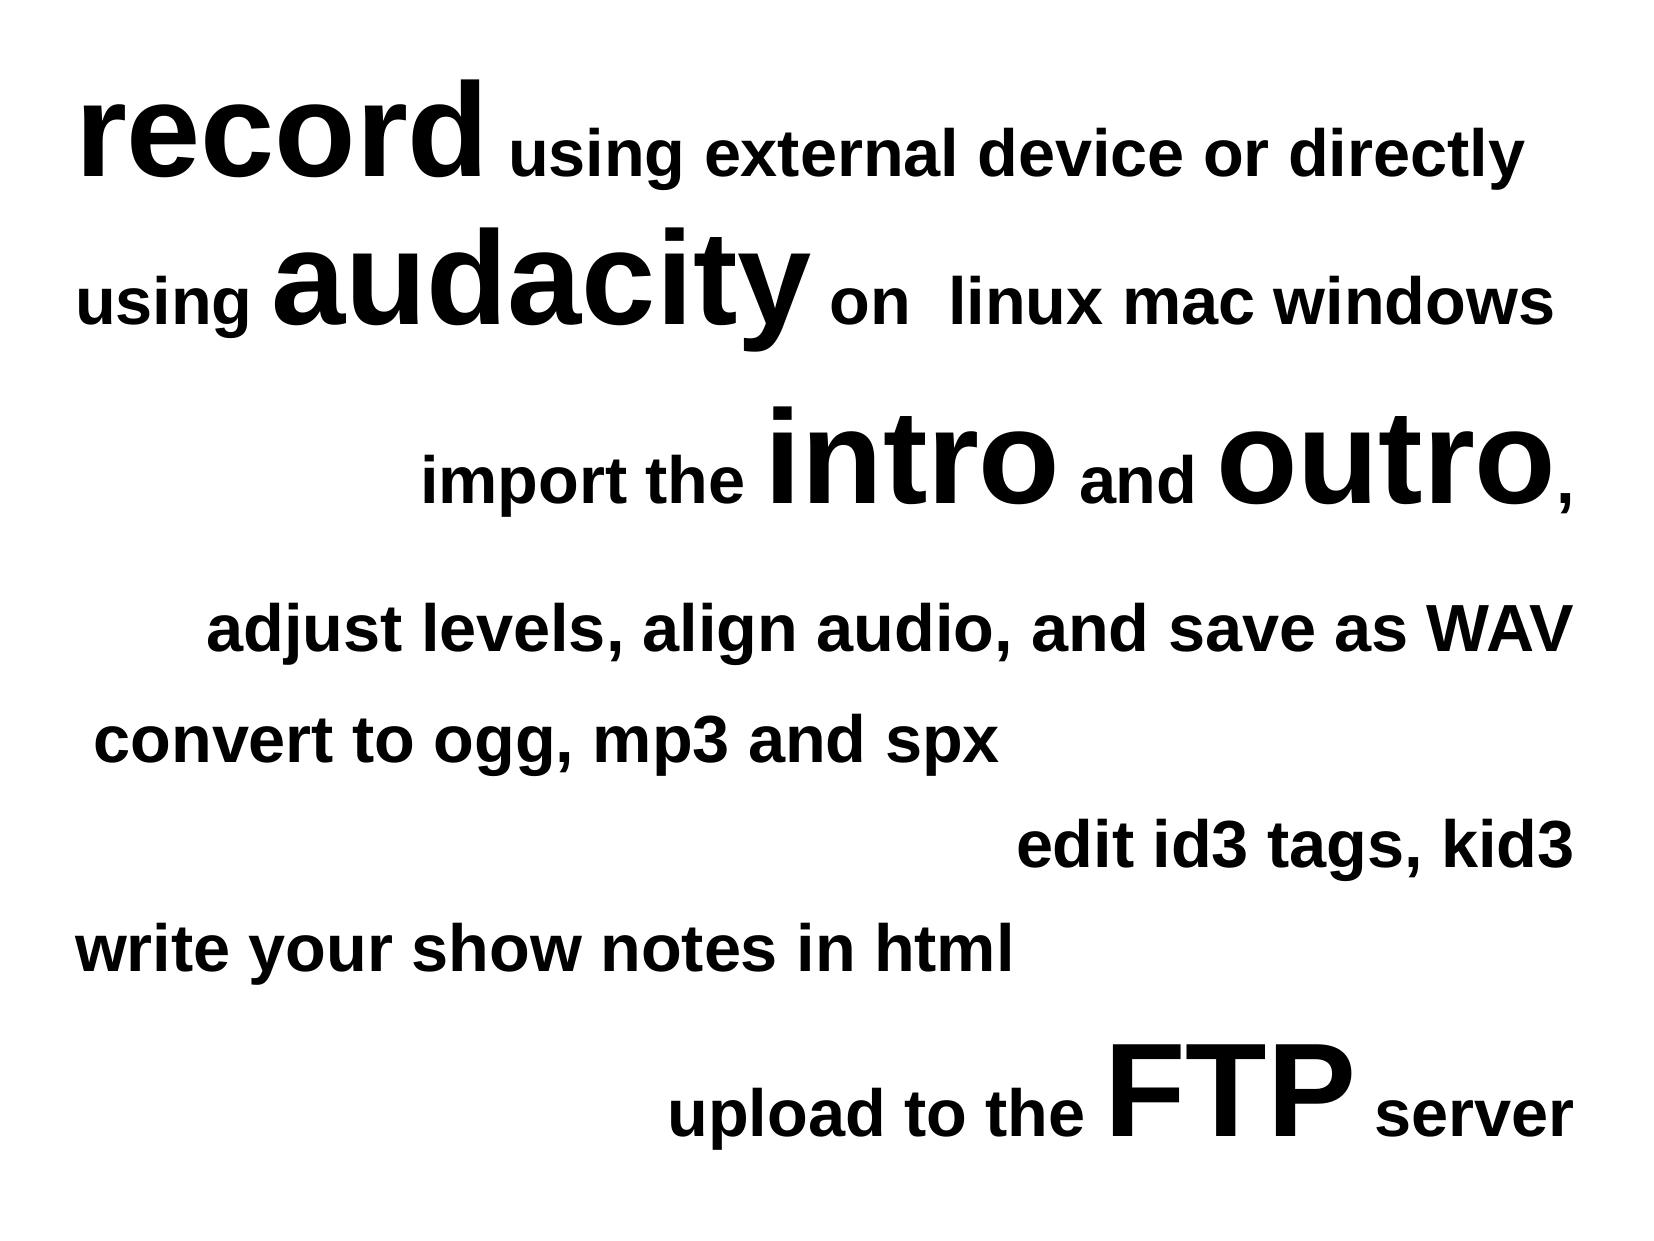

# record using external device or directly using audacity on linux mac windows
import the intro and outro,
 adjust levels, align audio, and save as WAV
 convert to ogg, mp3 and spx
edit id3 tags, kid3
write your show notes in html
upload to the FTP server